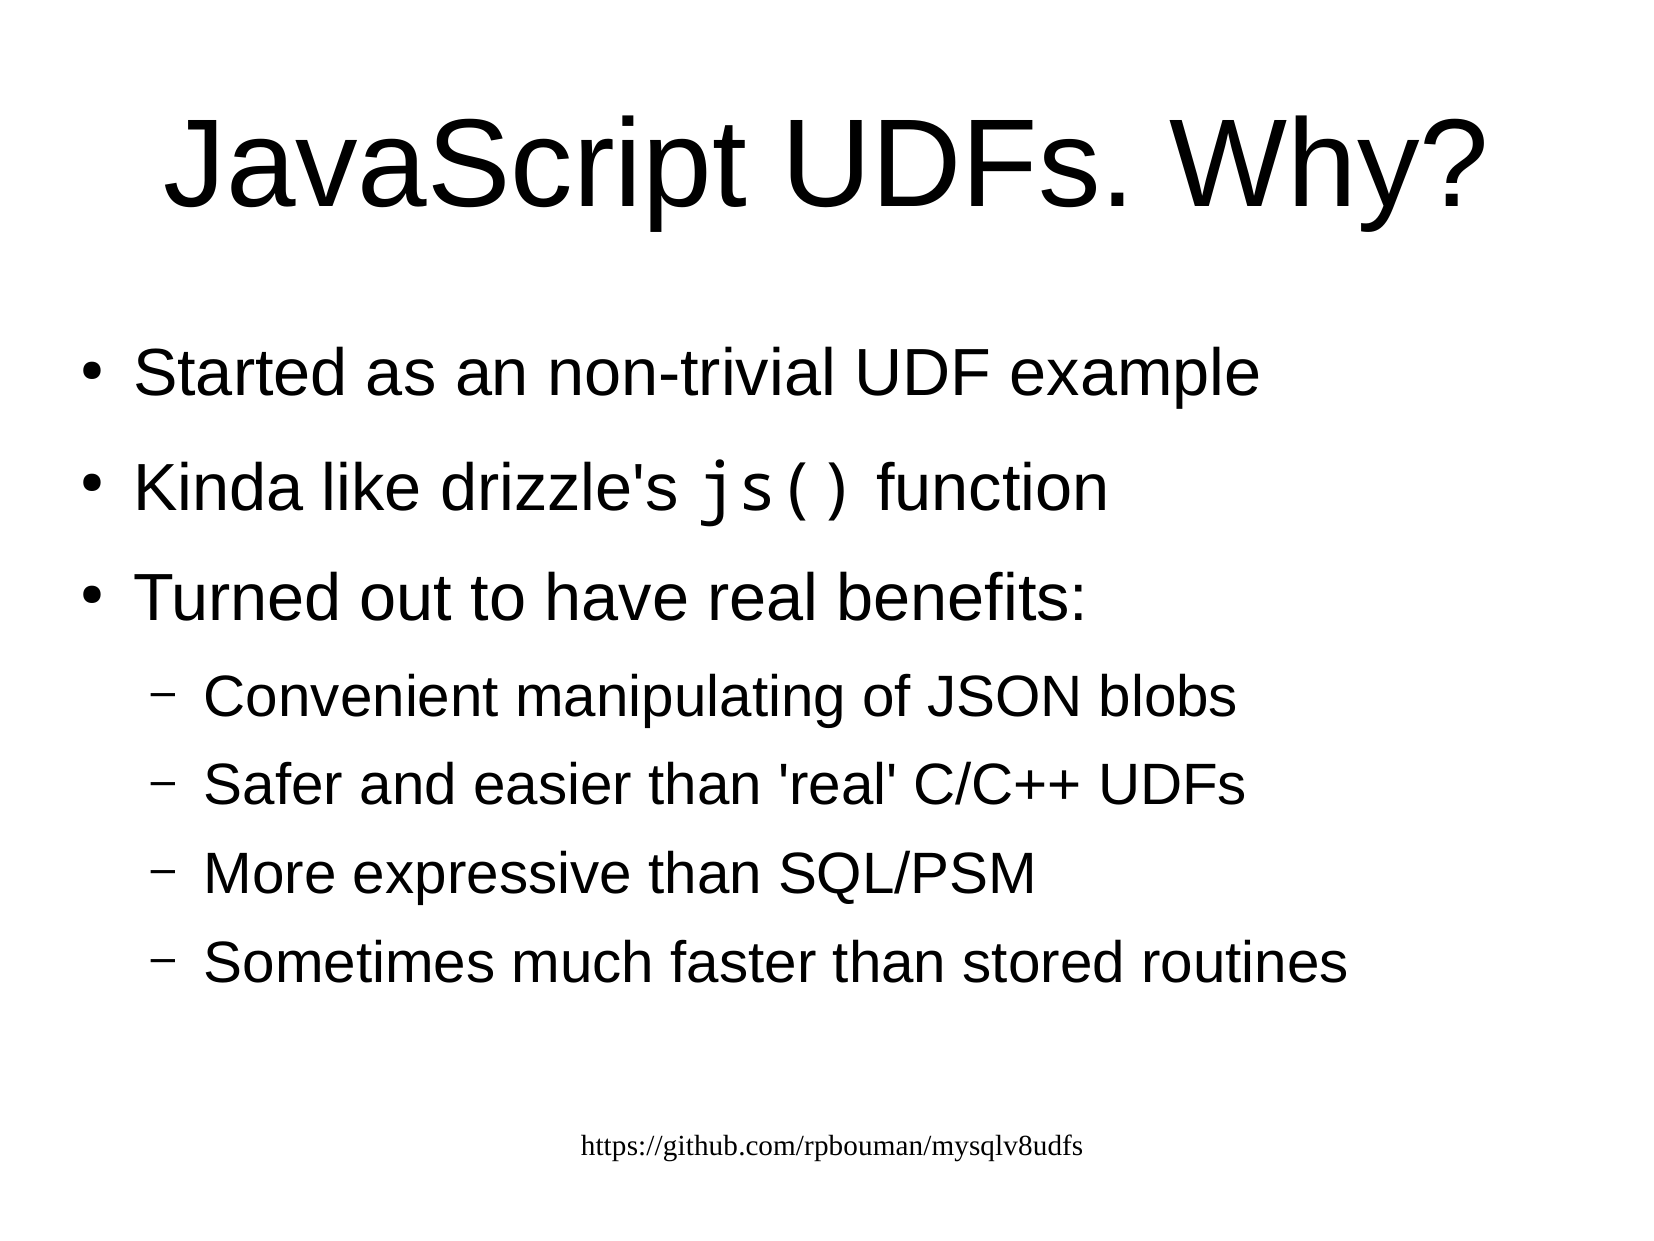

# JavaScript UDFs. Why?
Started as an non-trivial UDF example
Kinda like drizzle's js() function
Turned out to have real benefits:
Convenient manipulating of JSON blobs
Safer and easier than 'real' C/C++ UDFs
More expressive than SQL/PSM
Sometimes much faster than stored routines